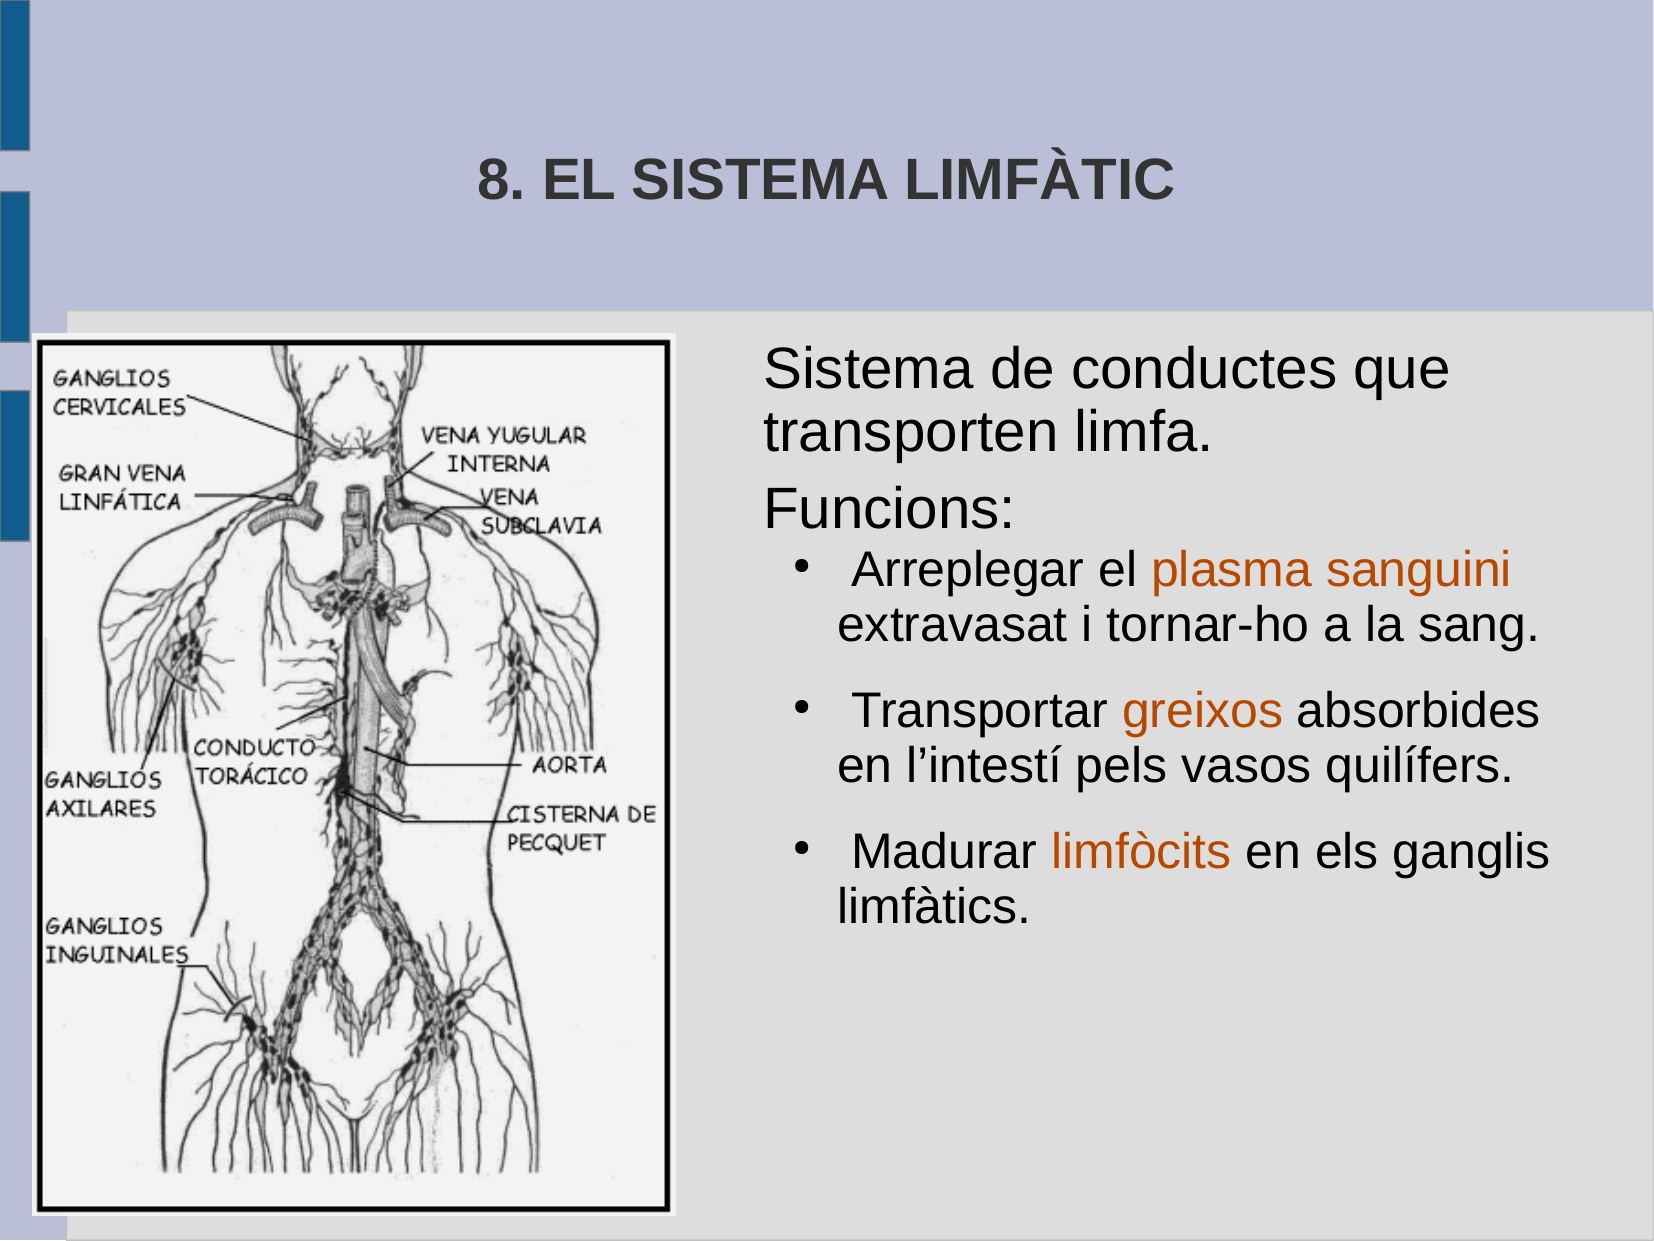

# 8. EL SISTEMA LIMFÀTIC
Sistema de conductes que transporten limfa.
Funcions:
 Arreplegar el plasma sanguini extravasat i tornar-ho a la sang.
 Transportar greixos absorbides en l’intestí pels vasos quilífers.
 Madurar limfòcits en els ganglis limfàtics.